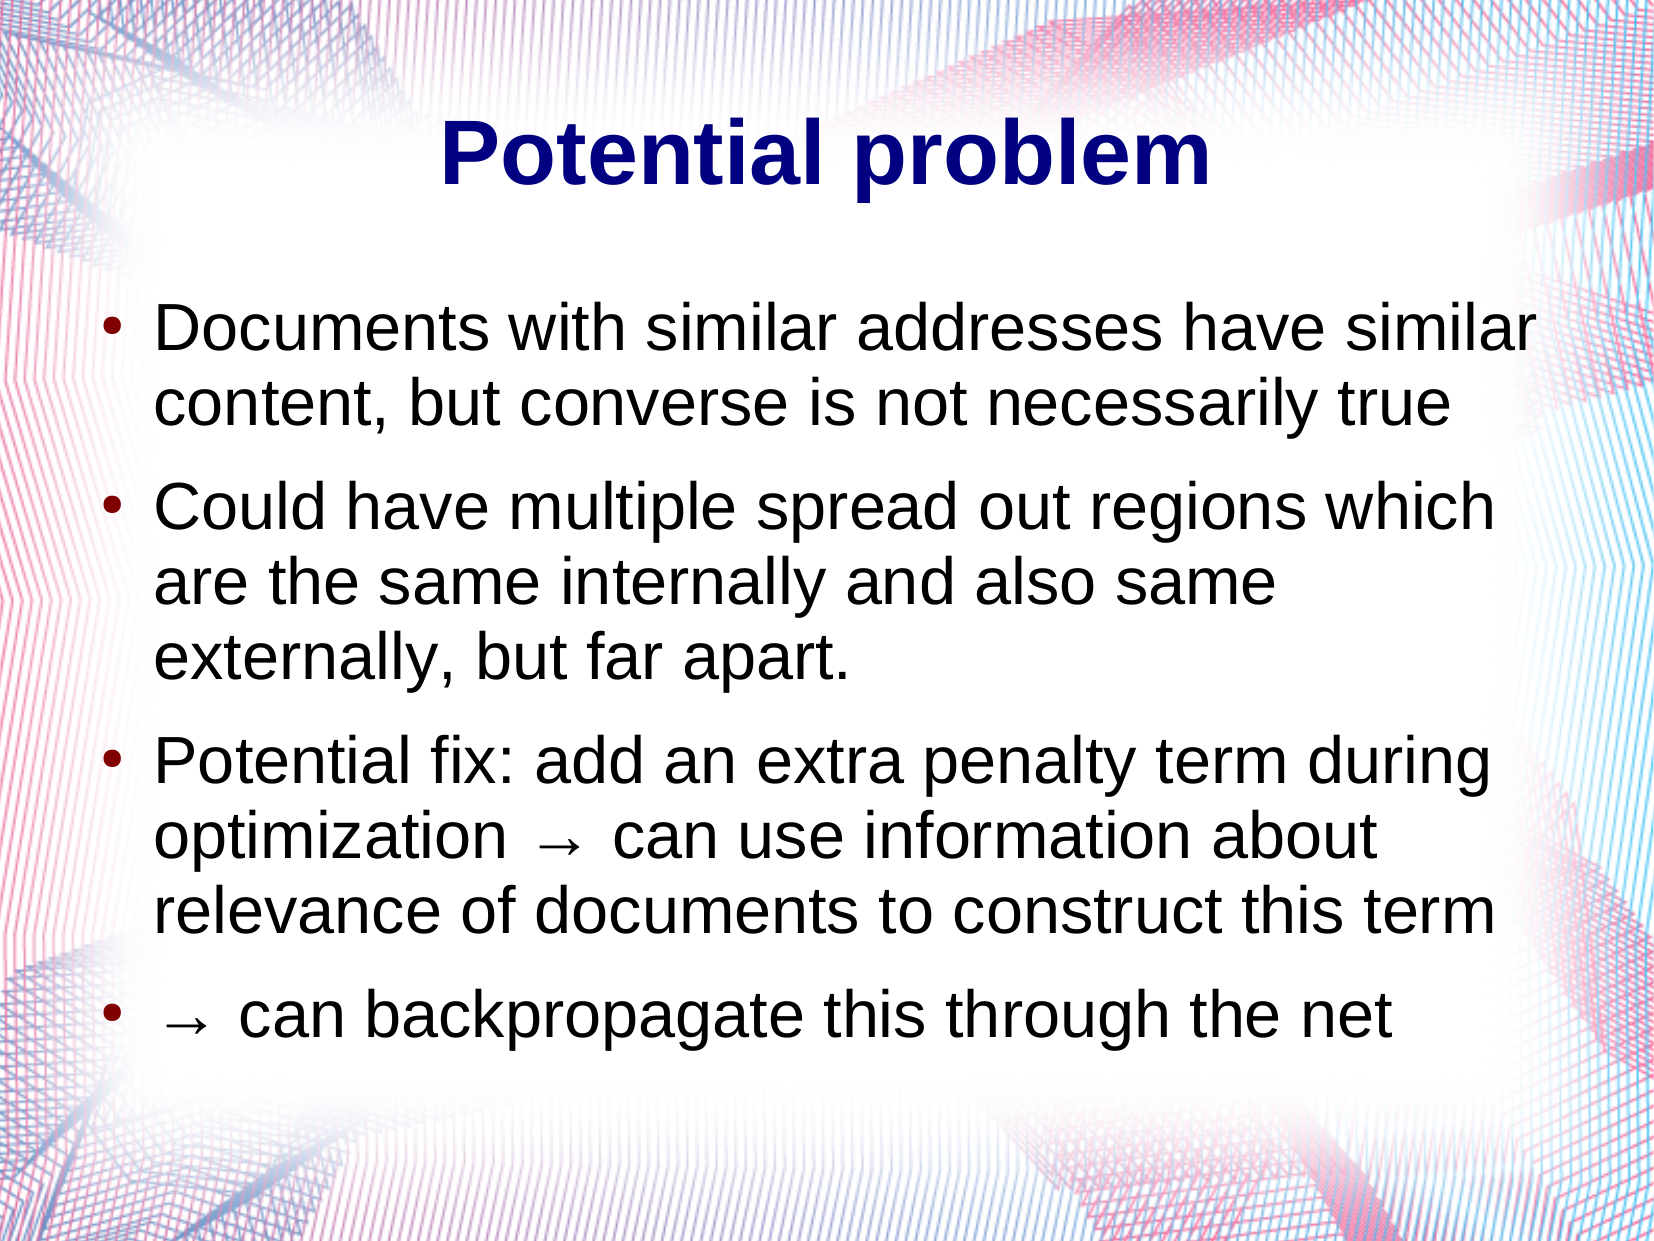

# Potential problem
Documents with similar addresses have similar content, but converse is not necessarily true
Could have multiple spread out regions which are the same internally and also same externally, but far apart.
Potential fix: add an extra penalty term during optimization → can use information about relevance of documents to construct this term
→ can backpropagate this through the net